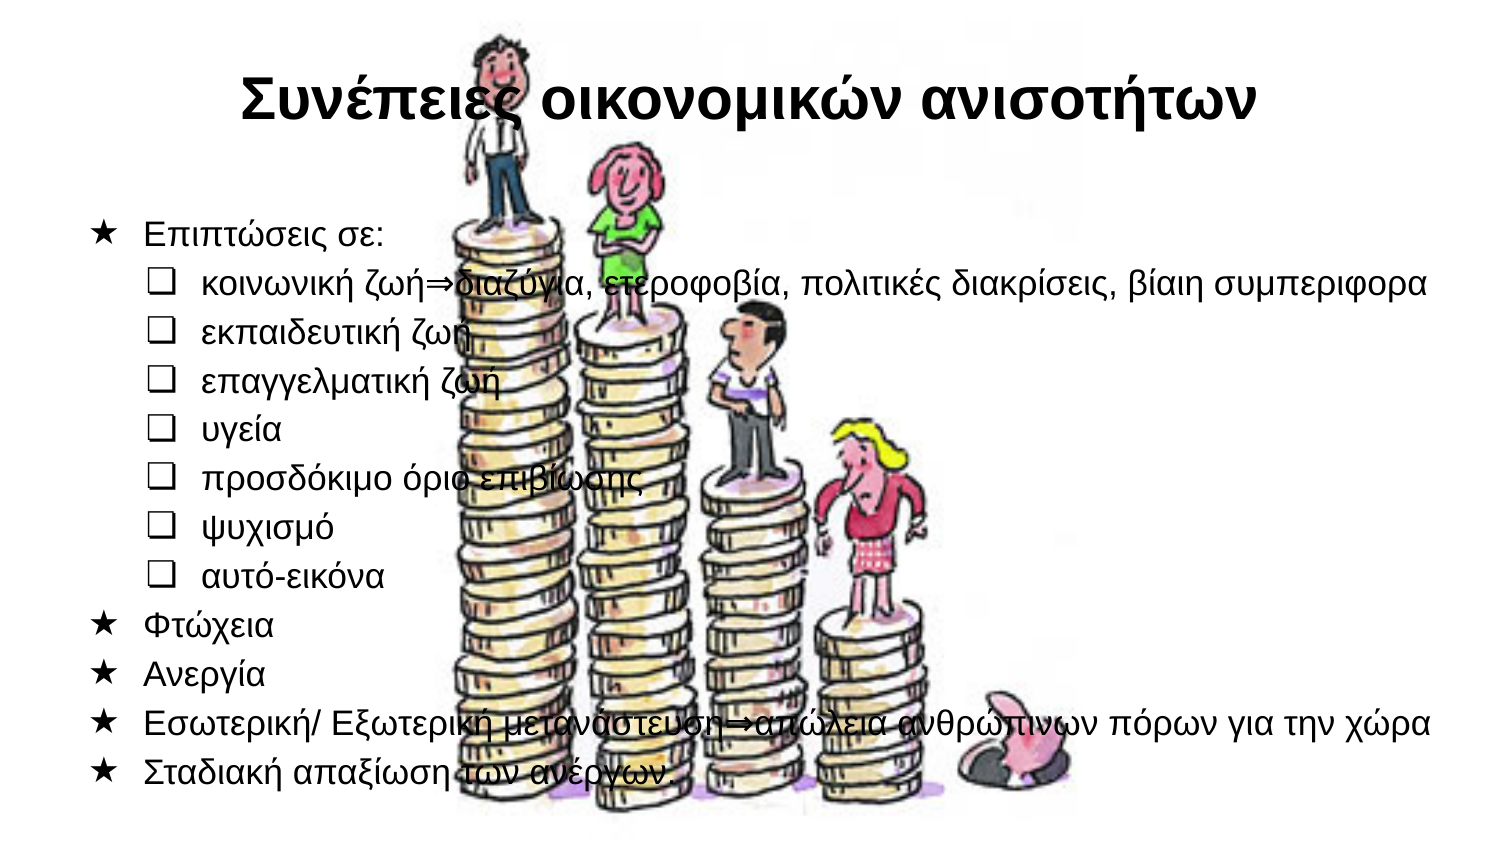

# Συνέπειες οικονομικών ανισοτήτων
Επιπτώσεις σε:
κοινωνική ζωή⇒διαζύγια, ετεροφοβία, πολιτικές διακρίσεις, βίαιη συμπεριφορα
εκπαιδευτική ζωή
επαγγελματική ζωή
υγεία
προσδόκιμο όριο επιβίωσης
ψυχισμό
αυτό-εικόνα
Φτώχεια
Ανεργία
Εσωτερική/ Εξωτερική μετανάστευση⇒απώλεια ανθρώπινων πόρων για την χώρα
Σταδιακή απαξίωση των ανέργων.